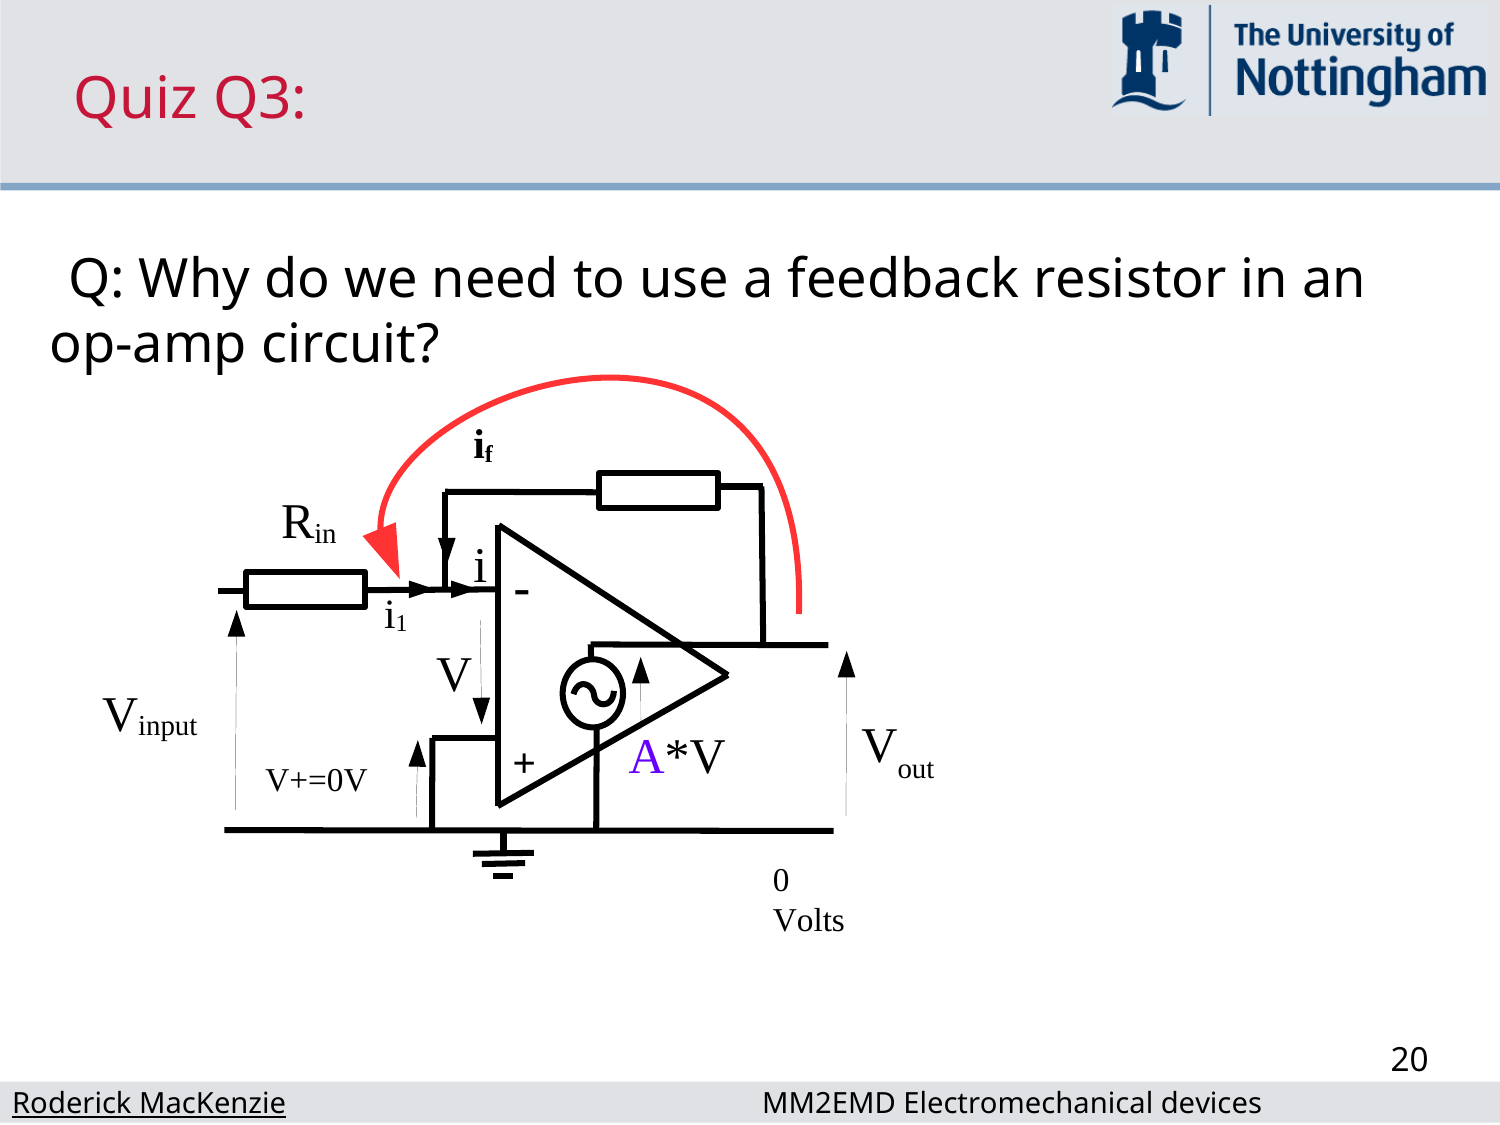

# Quiz Q3:
Q: Why do we need to use a feedback resistor in an op-amp circuit?
if
Rin
i
-
i1
V
Vinput
Vout
A*V
+
V+=0V
0 Volts